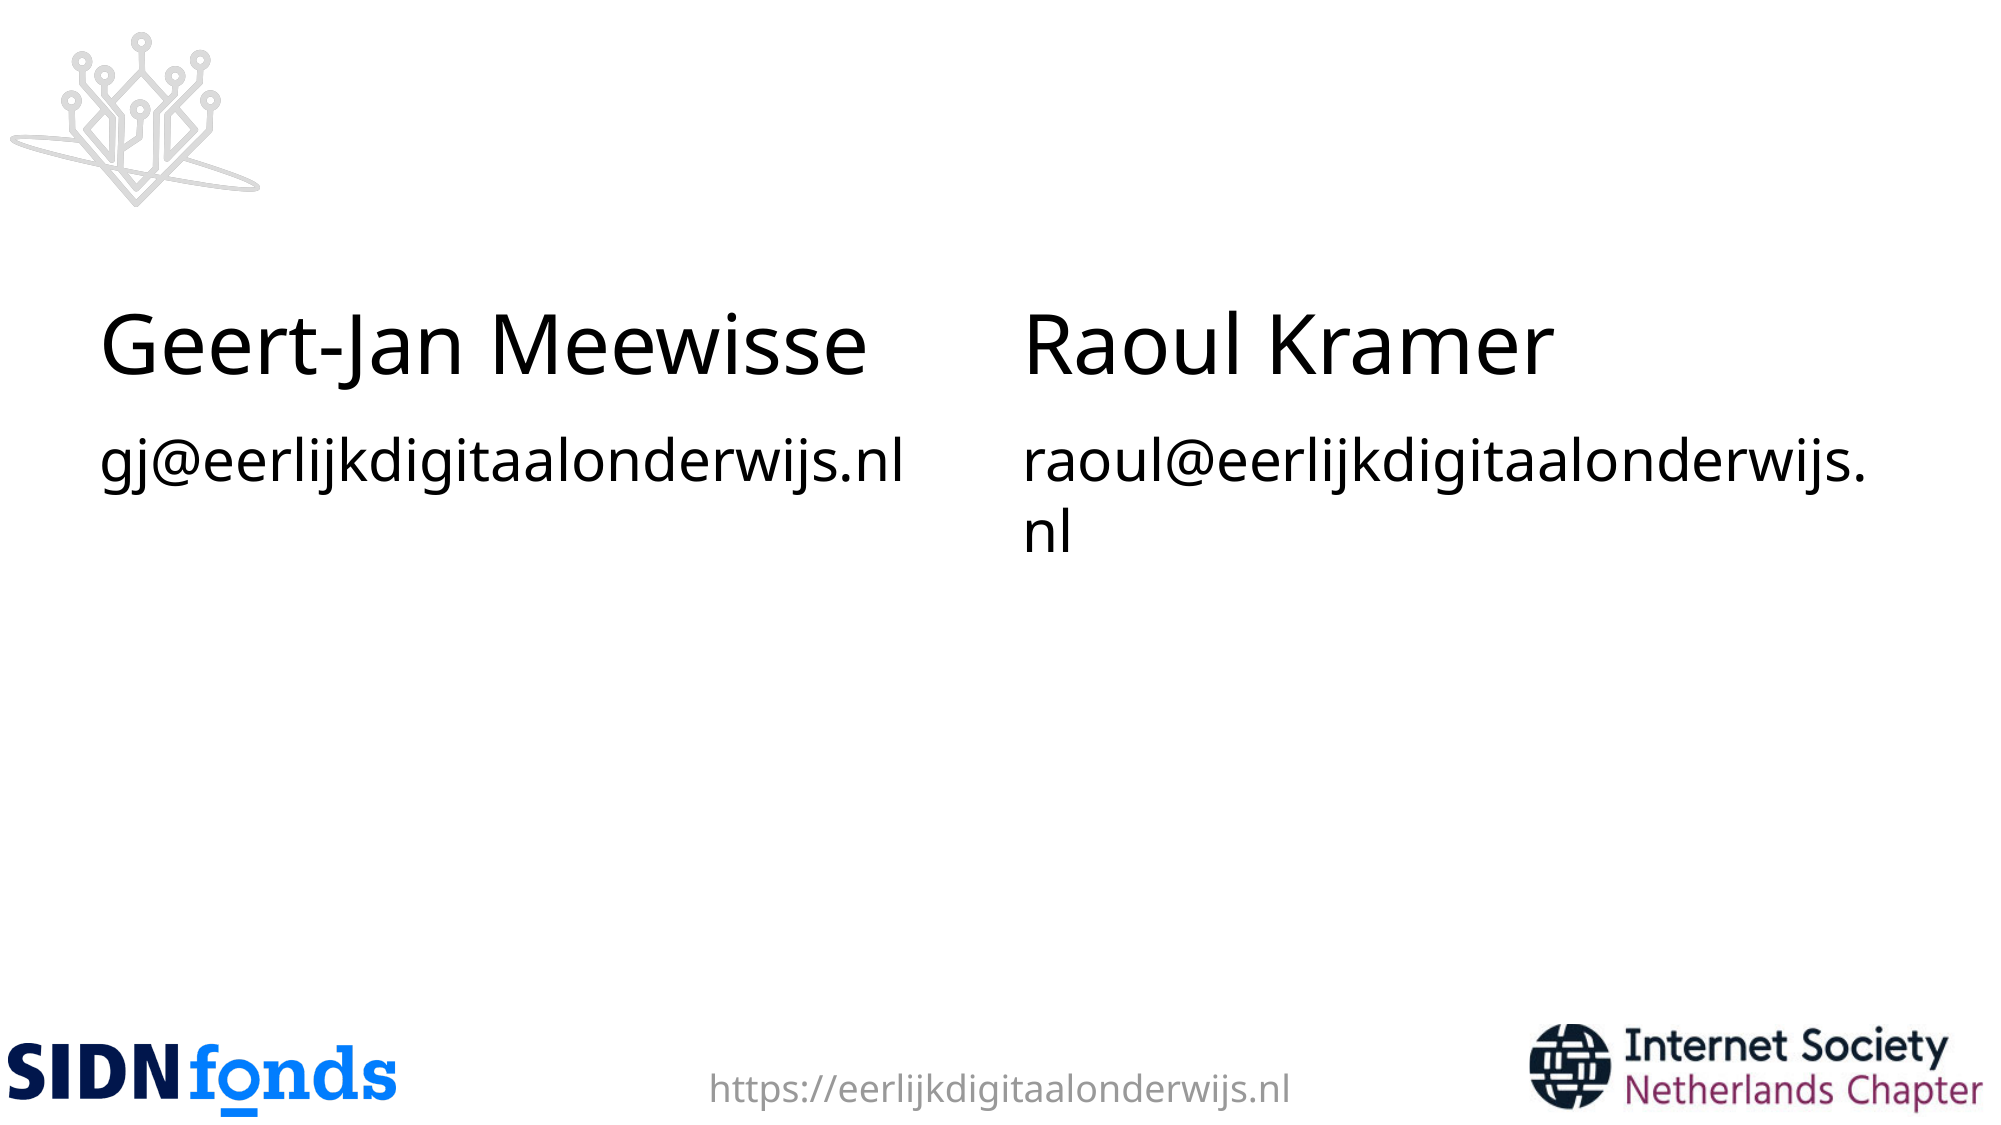

# Geert-Jan Meewisse
gj@eerlijkdigitaalonderwijs.nl
Raoul Kramer
raoul@eerlijkdigitaalonderwijs.nl
https://eerlijkdigitaalonderwijs.nl